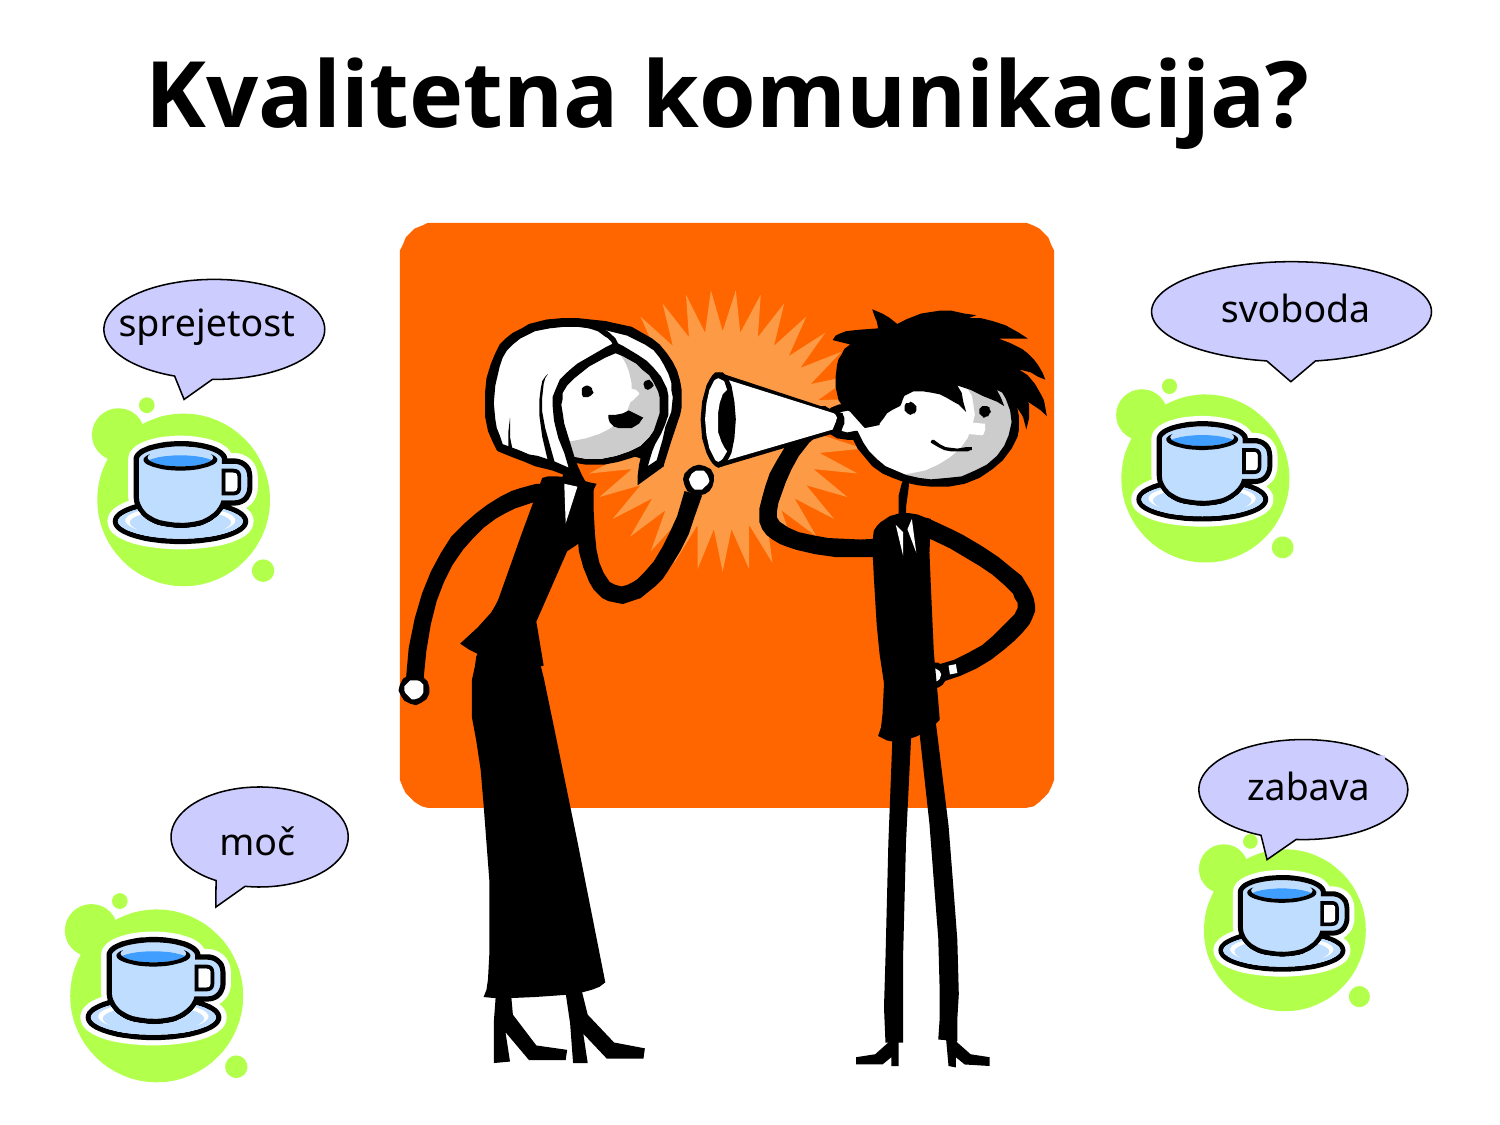

# Kvalitetna komunikacija?
svoboda
sprejetost
zabava
moč